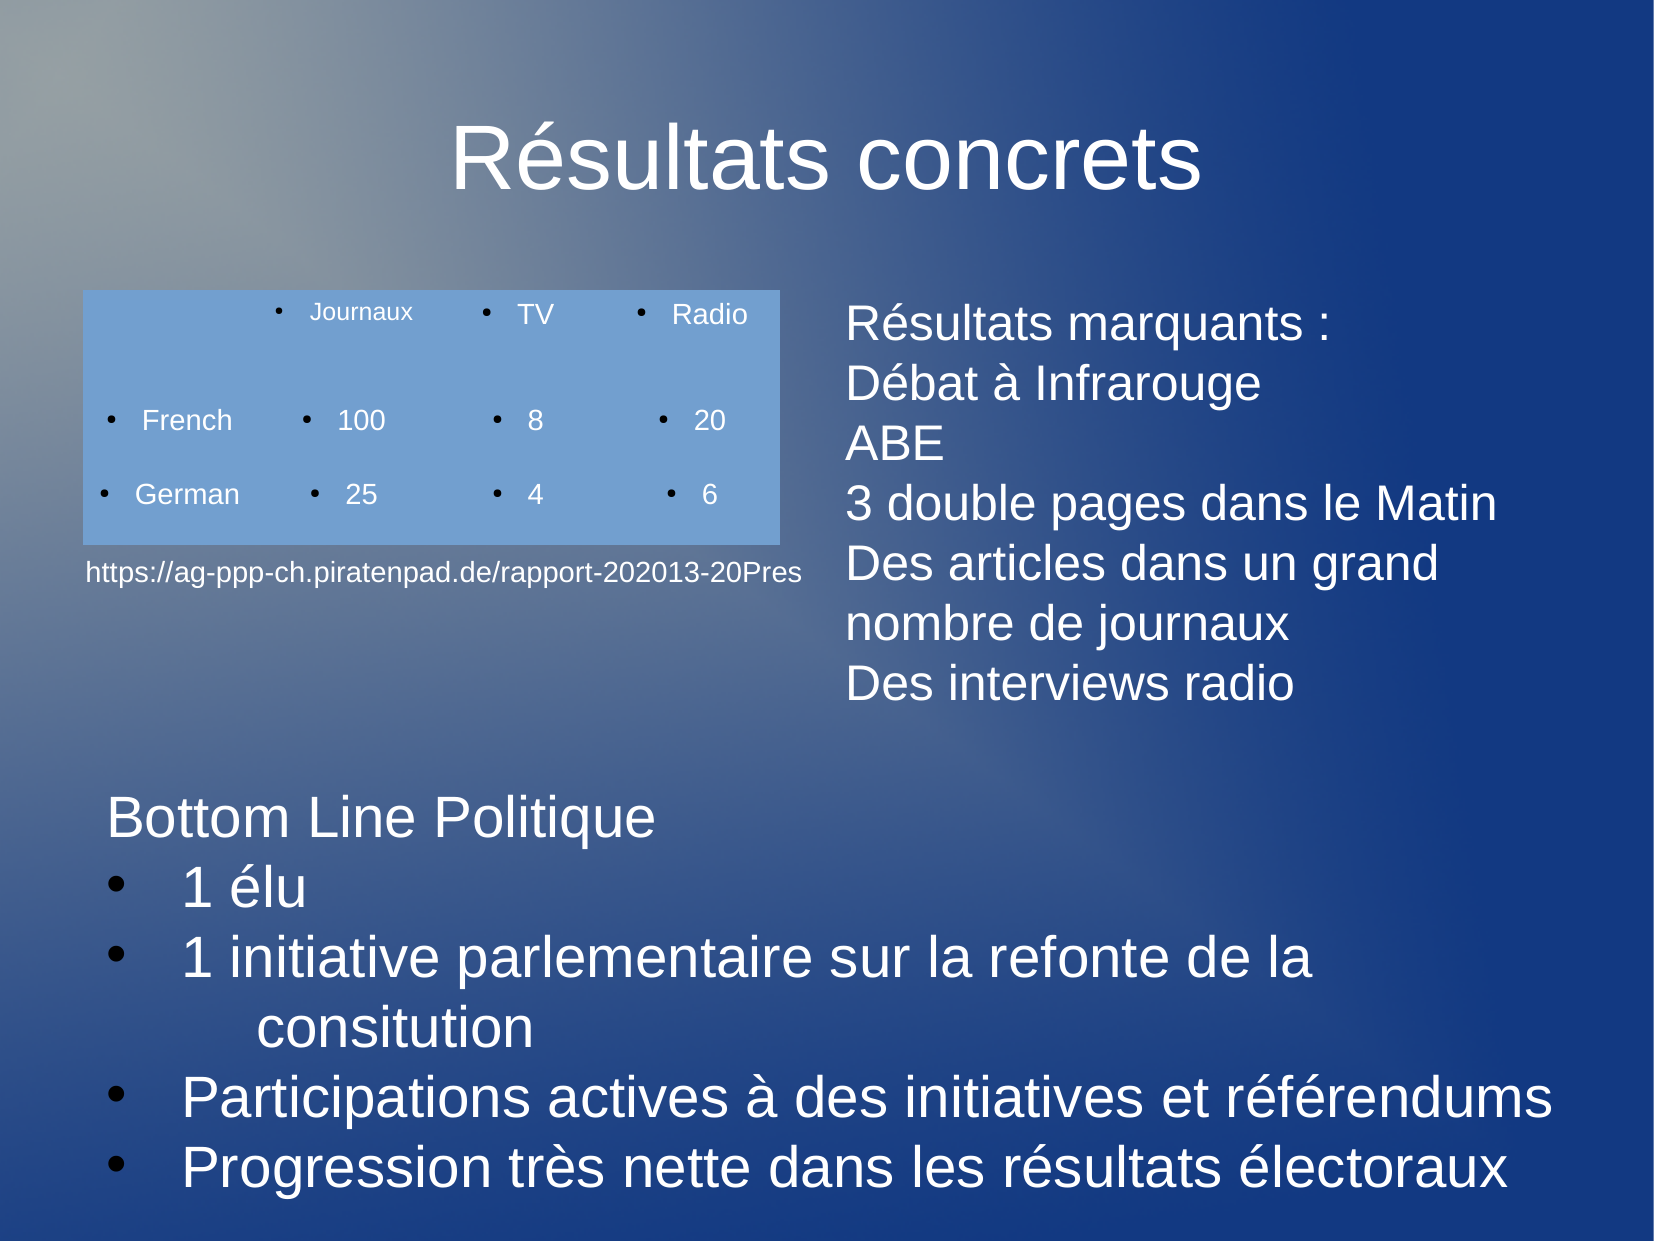

Résultats concrets
| | Journaux | TV | Radio |
| --- | --- | --- | --- |
| French | 100 | 8 | 20 |
| German | 25 | 4 | 6 |
Résultats marquants :
Débat à Infrarouge
ABE
3 double pages dans le Matin
Des articles dans un grand nombre de journaux
Des interviews radio
https://ag-ppp-ch.piratenpad.de/rapport-202013-20Pres
Bottom Line Politique
1 élu
1 initiative parlementaire sur la refonte de la consitution
Participations actives à des initiatives et référendums
Progression très nette dans les résultats électoraux